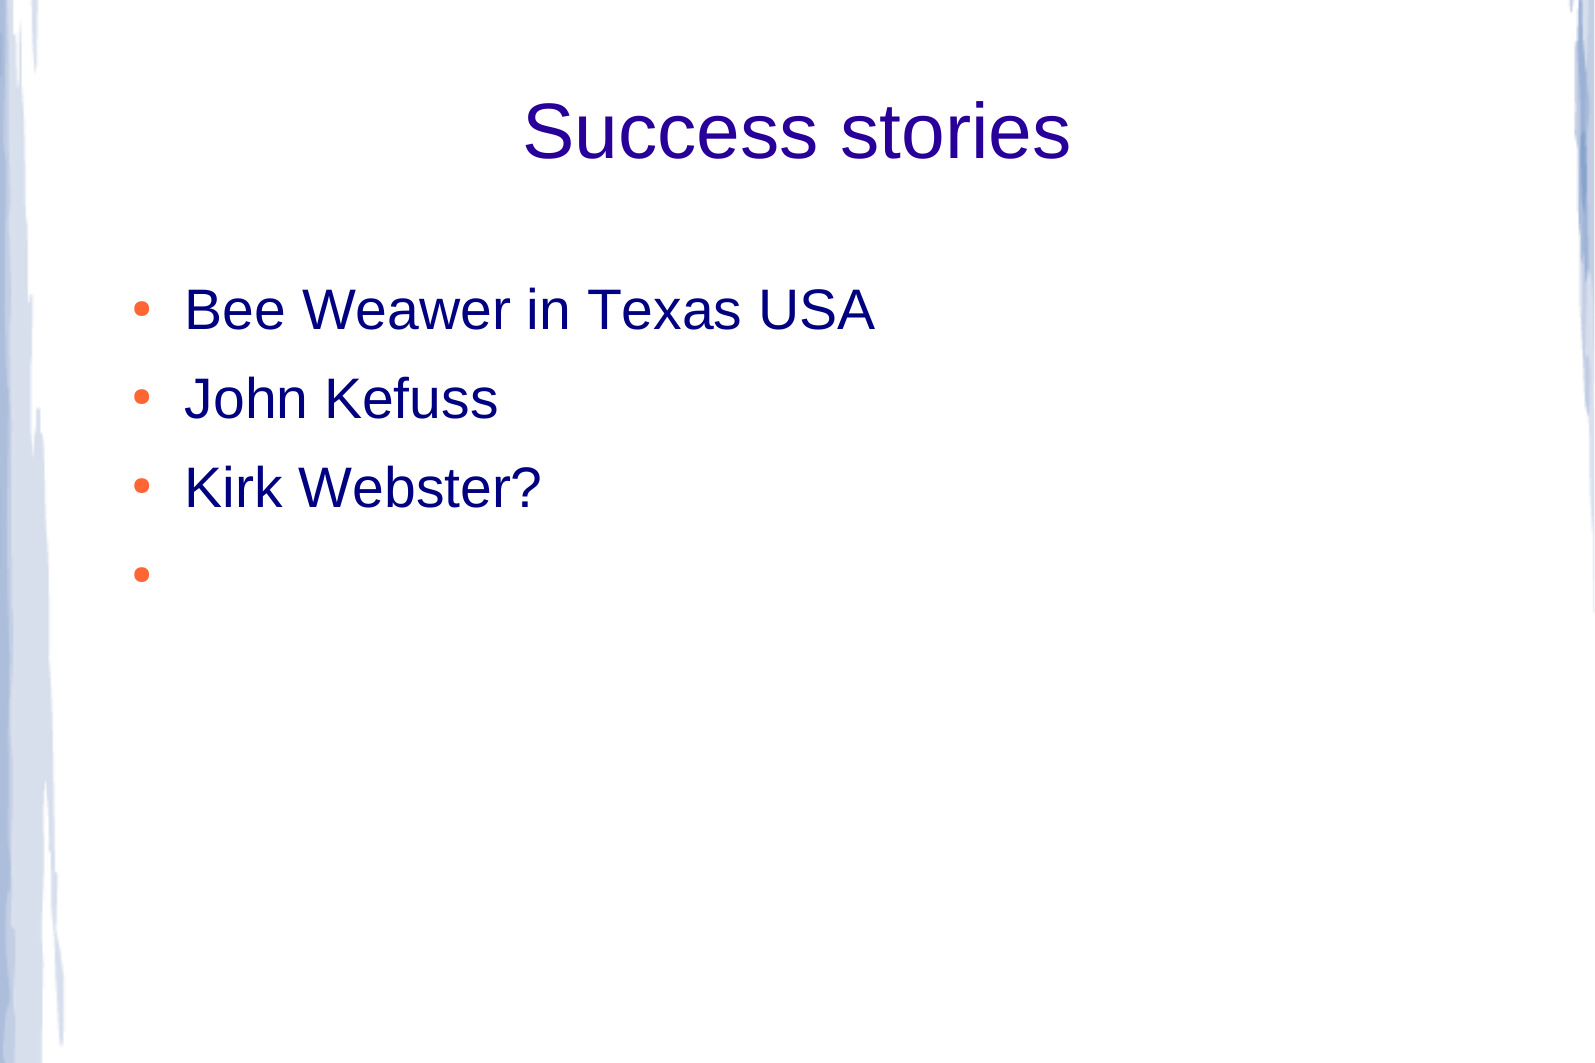

# Success stories
Bee Weawer in Texas USA
John Kefuss
Kirk Webster?